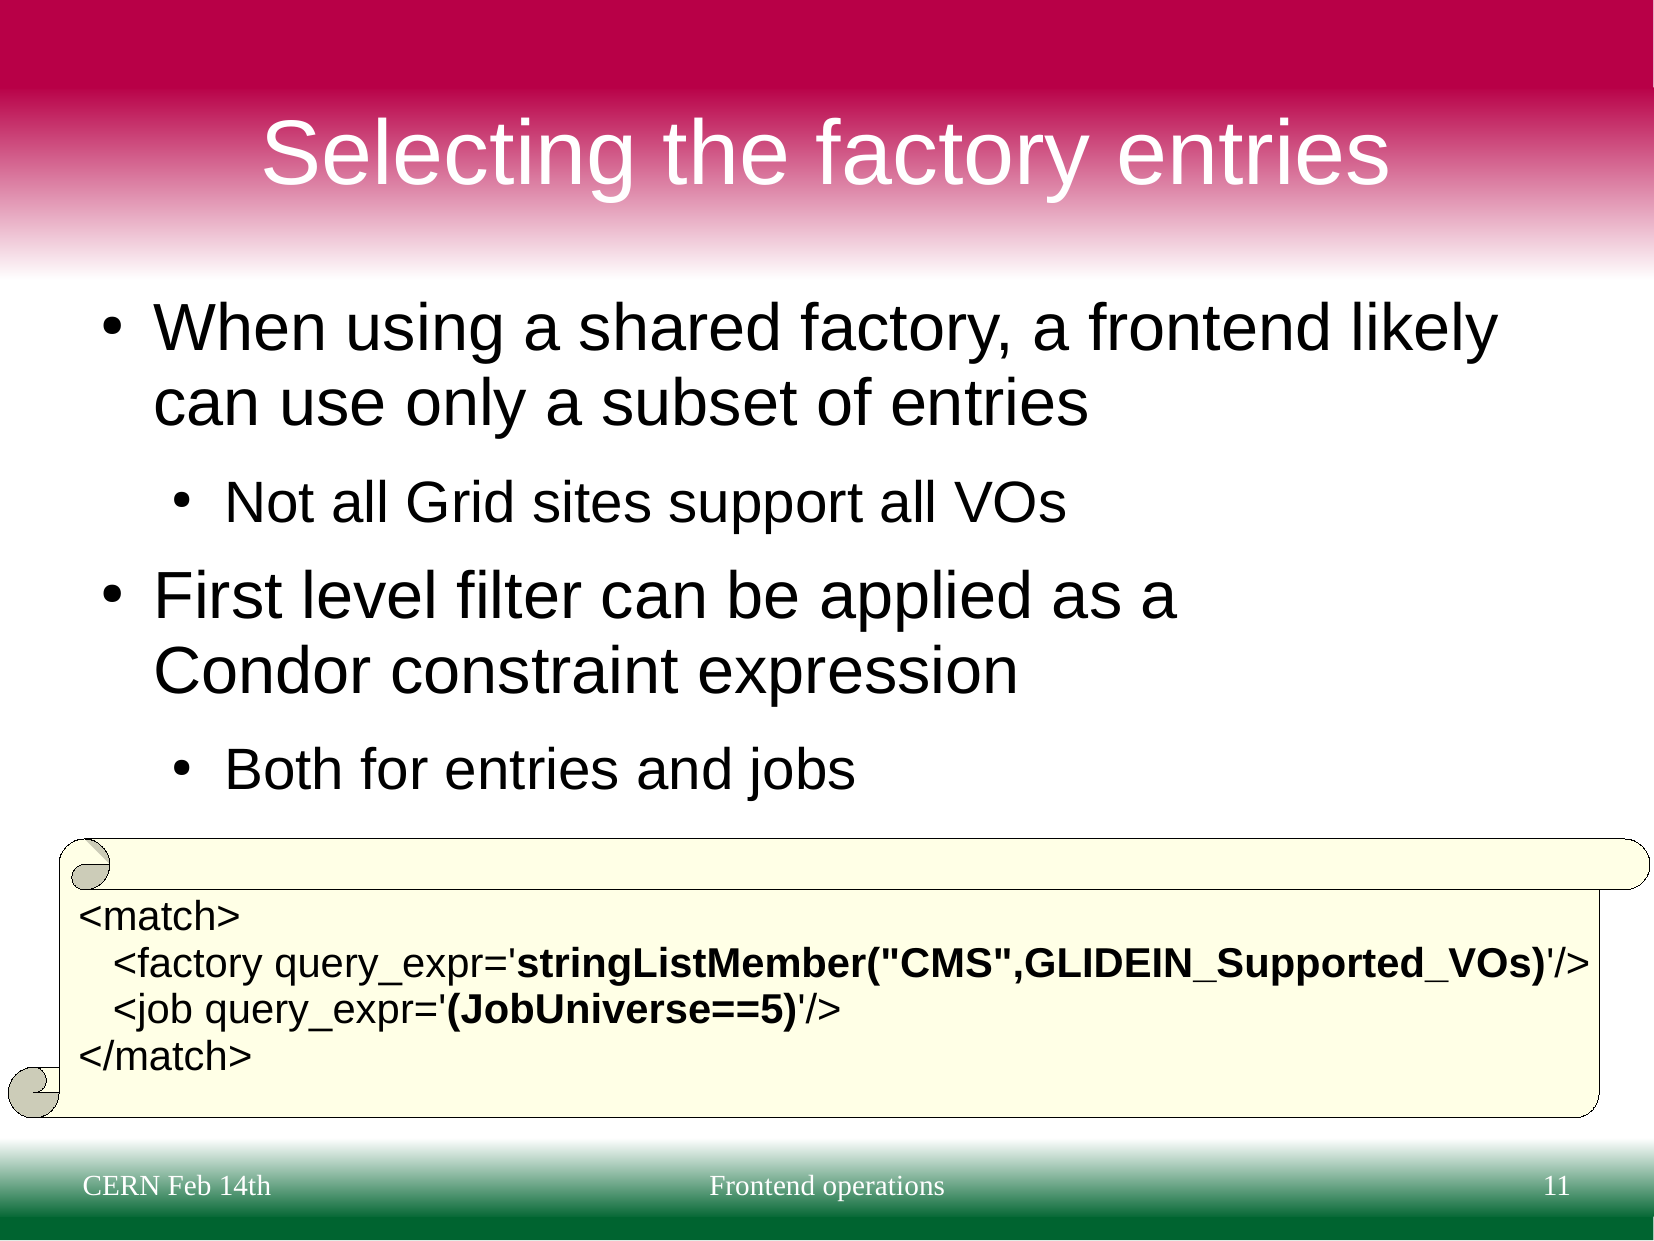

# Selecting the factory entries
When using a shared factory, a frontend likely can use only a subset of entries
Not all Grid sites support all VOs
First level filter can be applied as a
Condor constraint expression
Both for entries and jobs
<match>
 <factory query_expr='stringListMember("CMS",GLIDEIN_Supported_VOs)'/>
 <job query_expr='(JobUniverse==5)'/>
</match>
CERN Feb 14th
Frontend operations
11